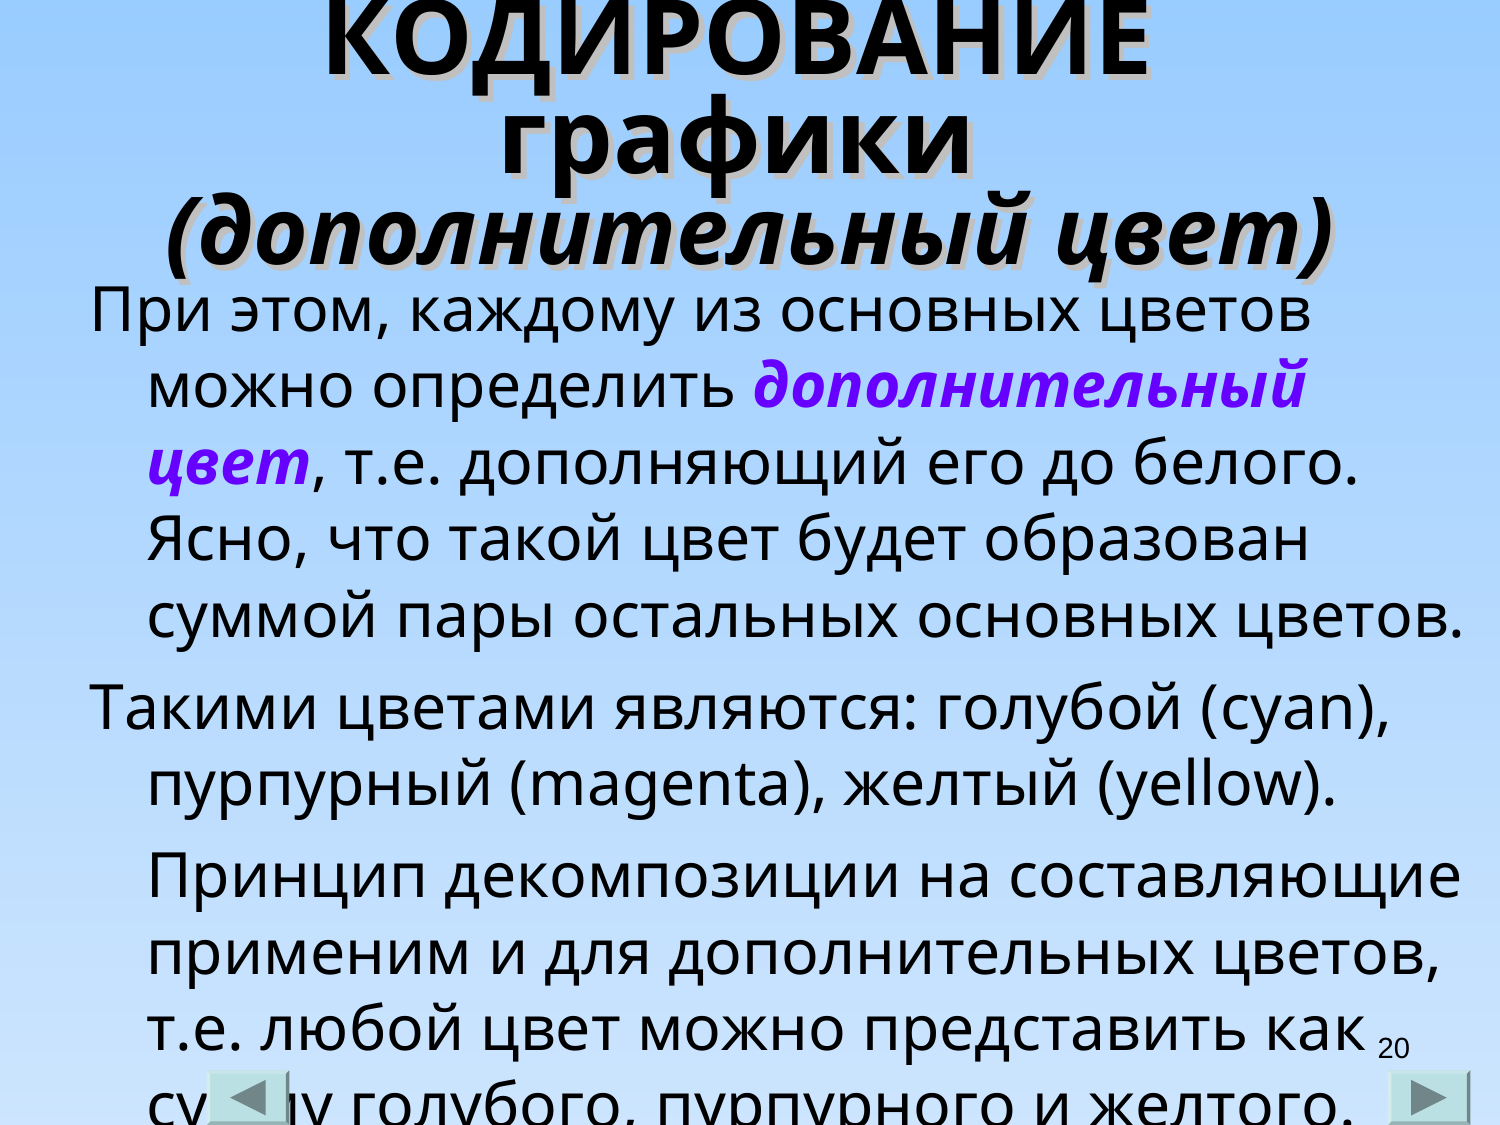

# КОДИРОВАНИЕ графики (дополнительный цвет)
При этом, каждому из основных цветов можно определить дополнительный цвет, т.е. дополняющий его до белого. Ясно, что такой цвет будет образован суммой пары остальных основных цветов.
Такими цветами являются: голубой (cyan), пурпурный (magenta), желтый (yellow).
	Принцип декомпозиции на составляющие применим и для дополнительных цветов, т.е. любой цвет можно представить как сумму голубого, пурпурного и желтого.
20